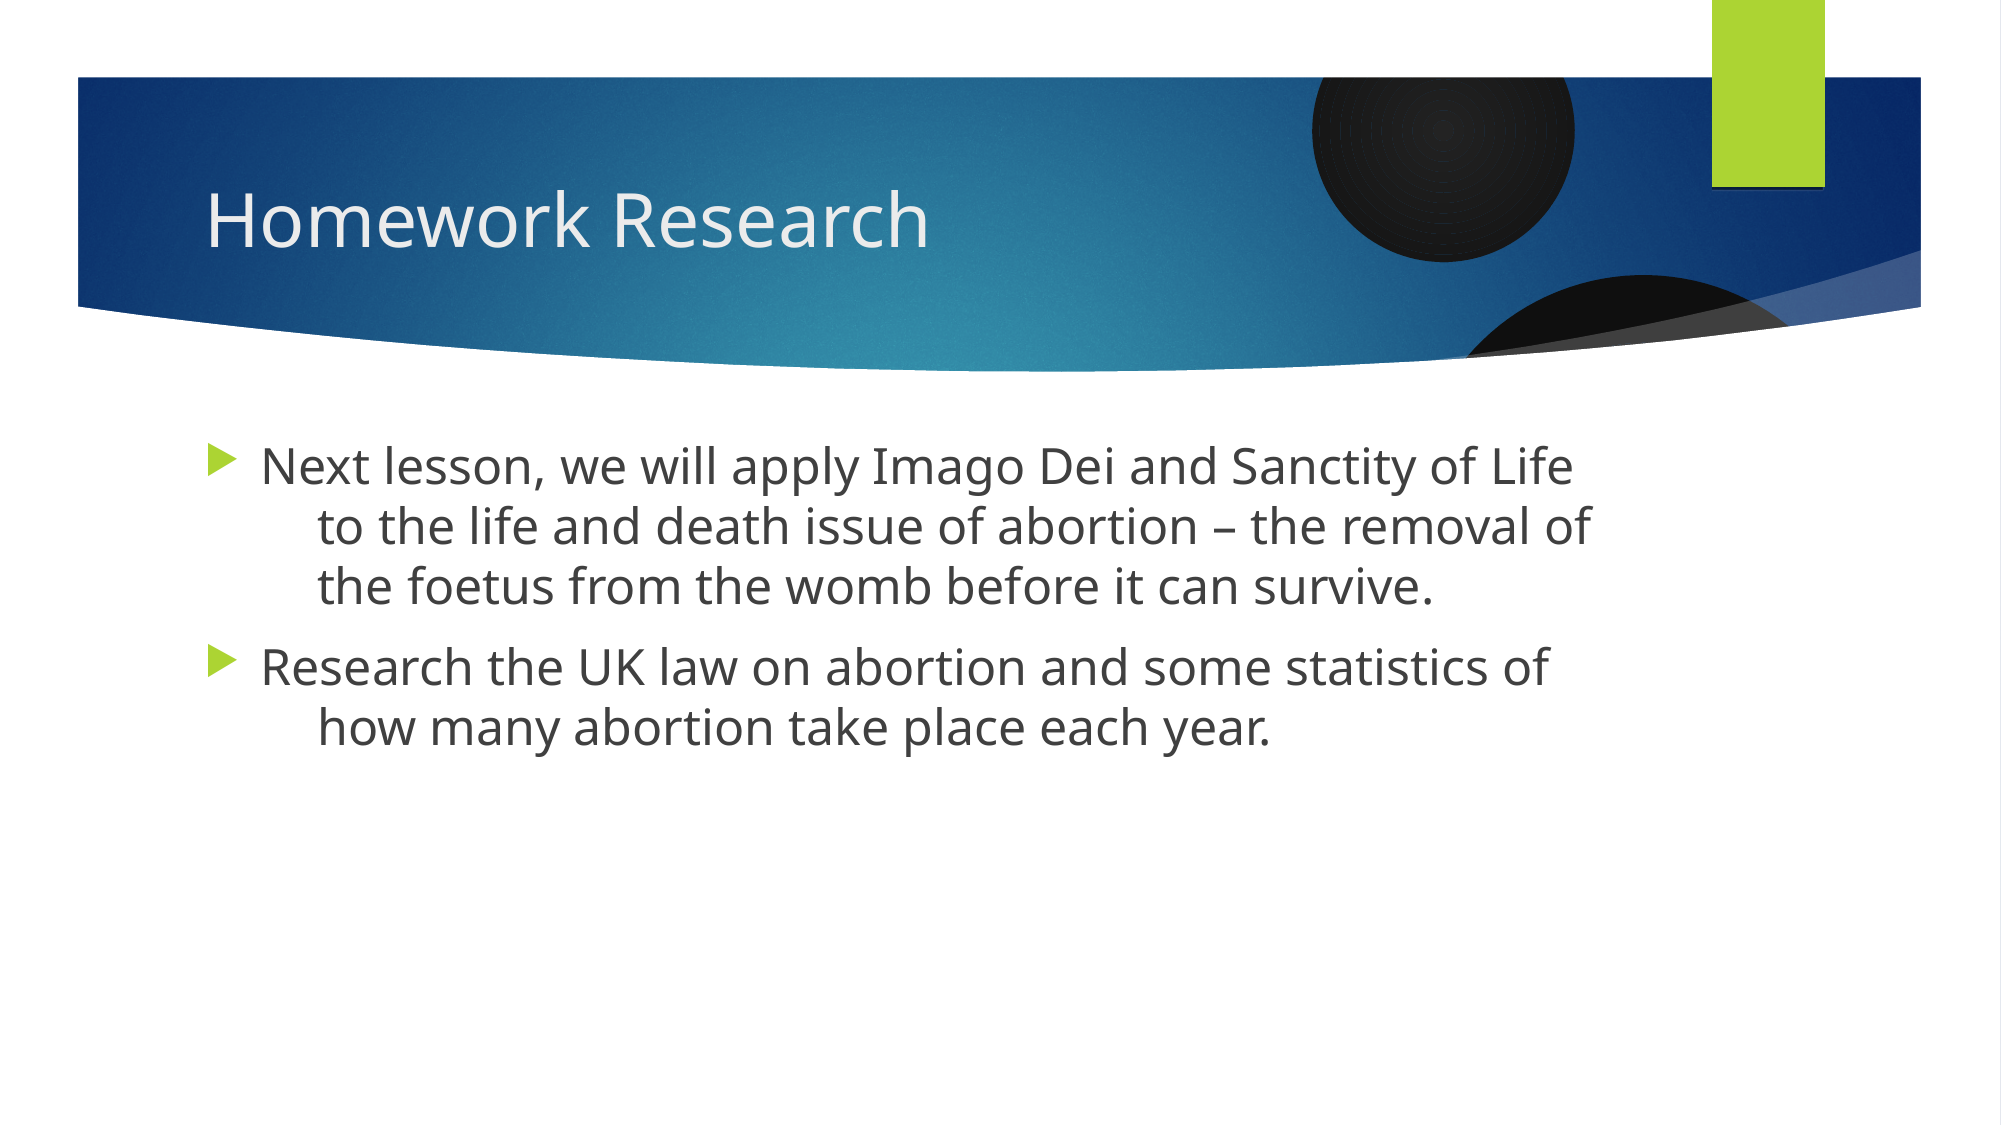

# Homework Research
Next lesson, we will apply Imago Dei and Sanctity of Life to the life and death issue of abortion – the removal of the foetus from the womb before it can survive.
Research the UK law on abortion and some statistics of how many abortion take place each year.